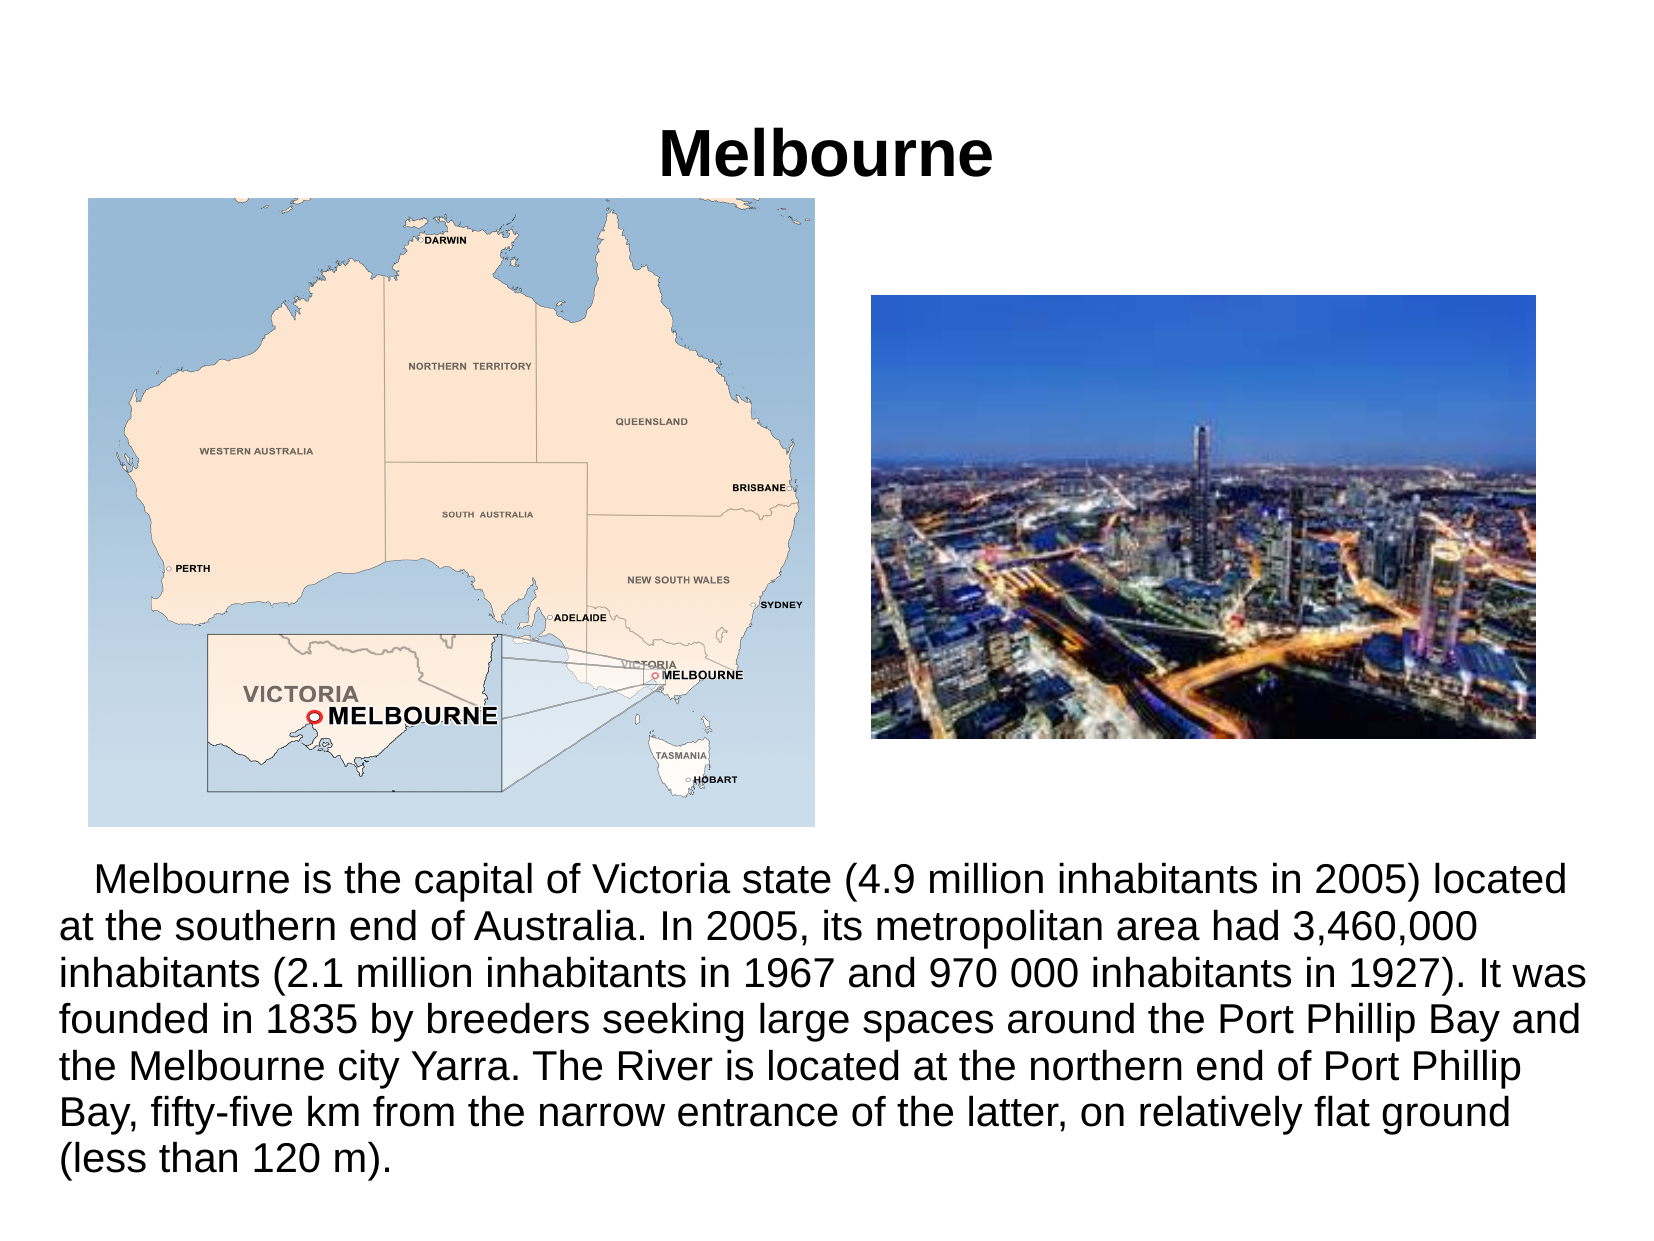

# Melbourne
 Melbourne is the capital of Victoria state (4.9 million inhabitants in 2005) located at the southern end of Australia. In 2005, its metropolitan area had 3,460,000 inhabitants (2.1 million inhabitants in 1967 and 970 000 inhabitants in 1927). It was founded in 1835 by breeders seeking large spaces around the Port Phillip Bay and the Melbourne city Yarra. The River is located at the northern end of Port Phillip Bay, fifty-five km from the narrow entrance of the latter, on relatively flat ground (less than 120 m).